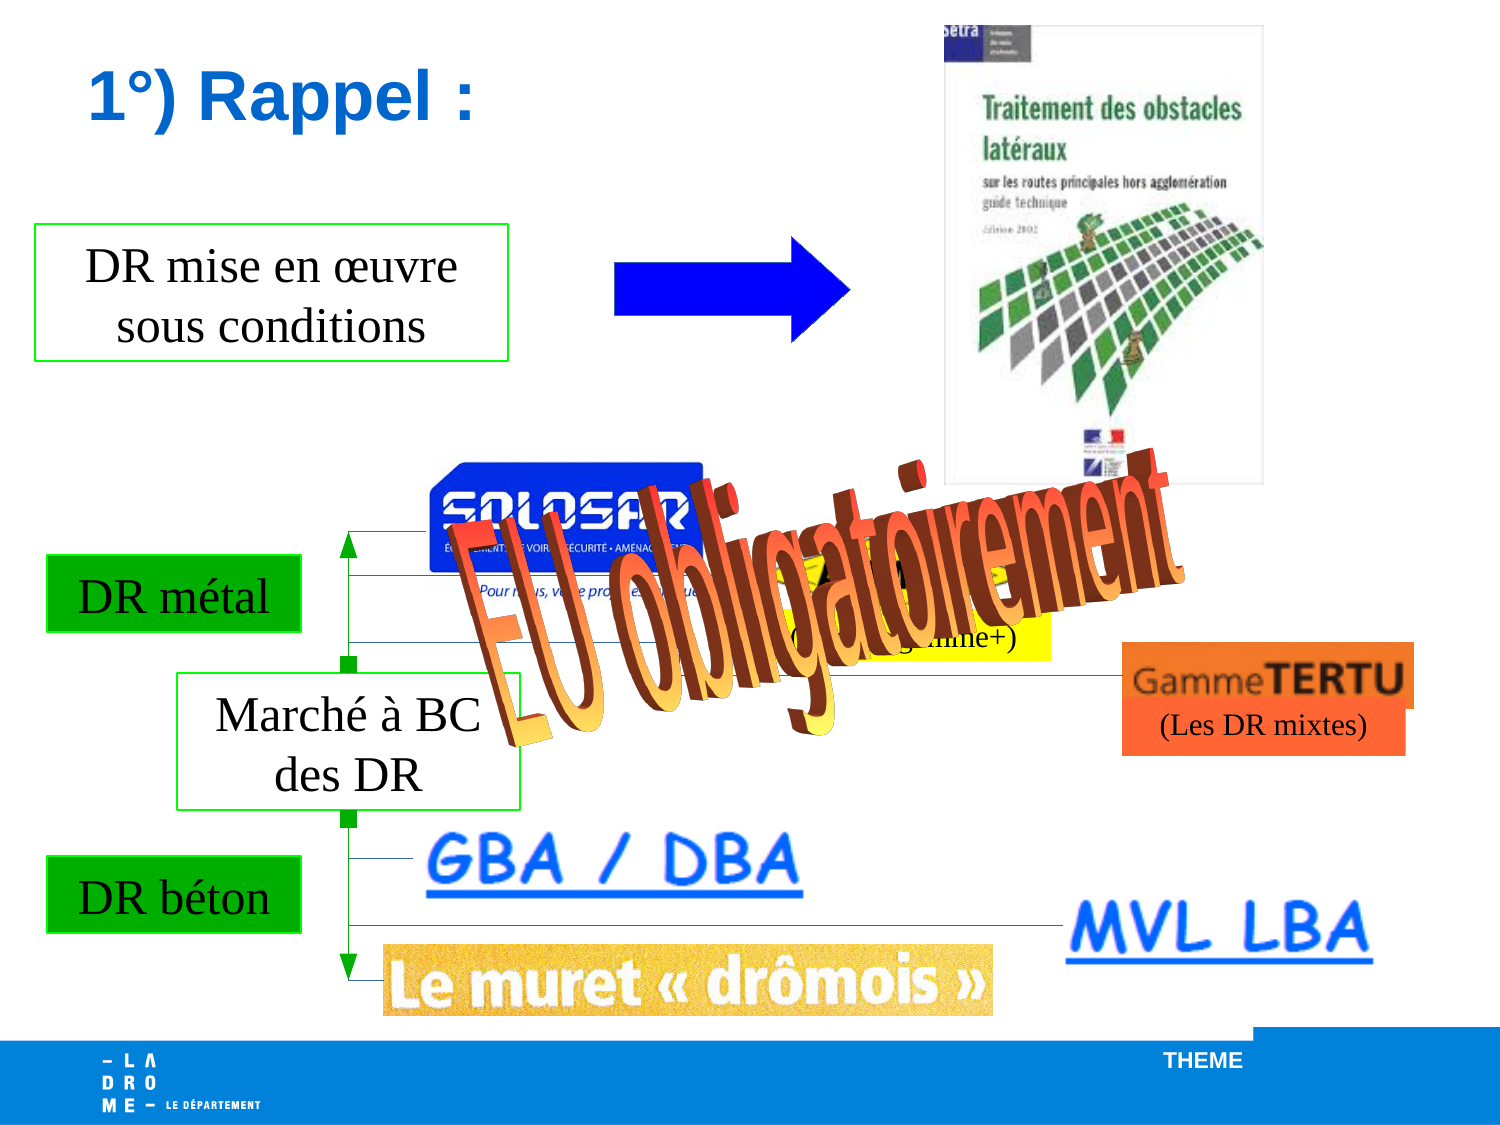

# 1°) Rappel :
DR mise en œuvre sous conditions
EU obligatoirement
DR métal
(Evol et gamme+)
Marché à BC des DR
(Les DR mixtes)
DR béton